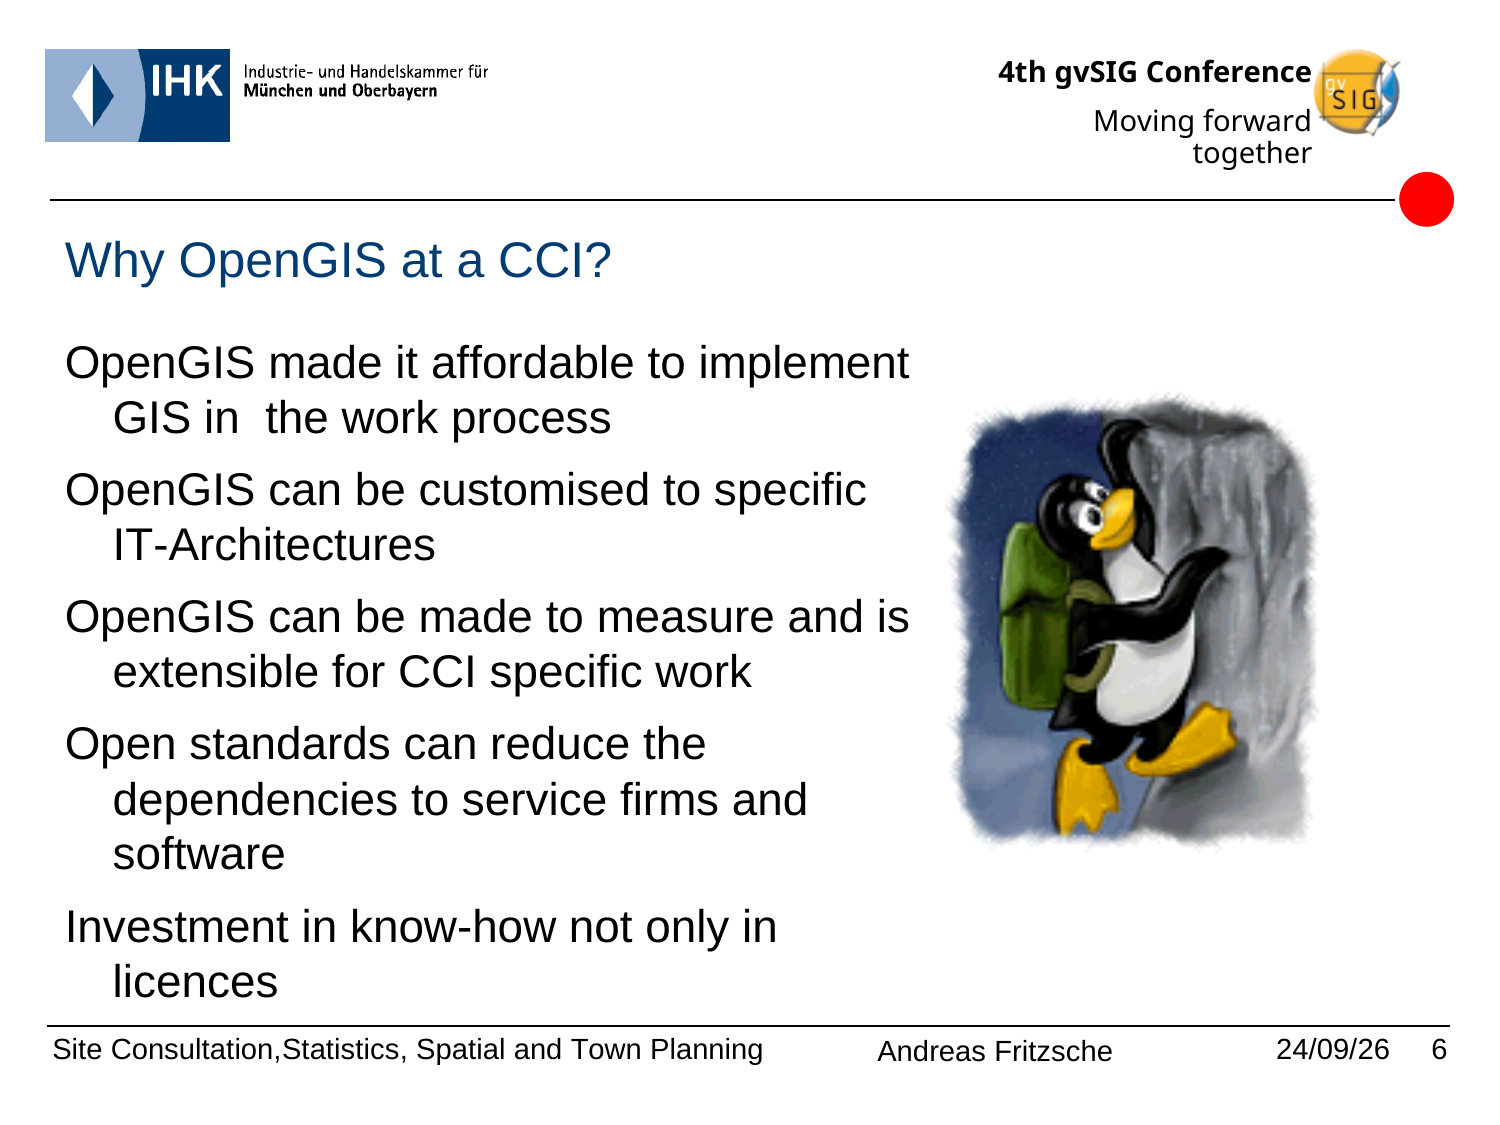

# Why OpenGIS at a CCI?
OpenGIS made it affordable to implement GIS in the work process
OpenGIS can be customised to specific
IT-Architectures
OpenGIS can be made to measure and is extensible for CCI specific work
Open standards can reduce the dependencies to service firms and software
Investment in know-how not only in licences
6